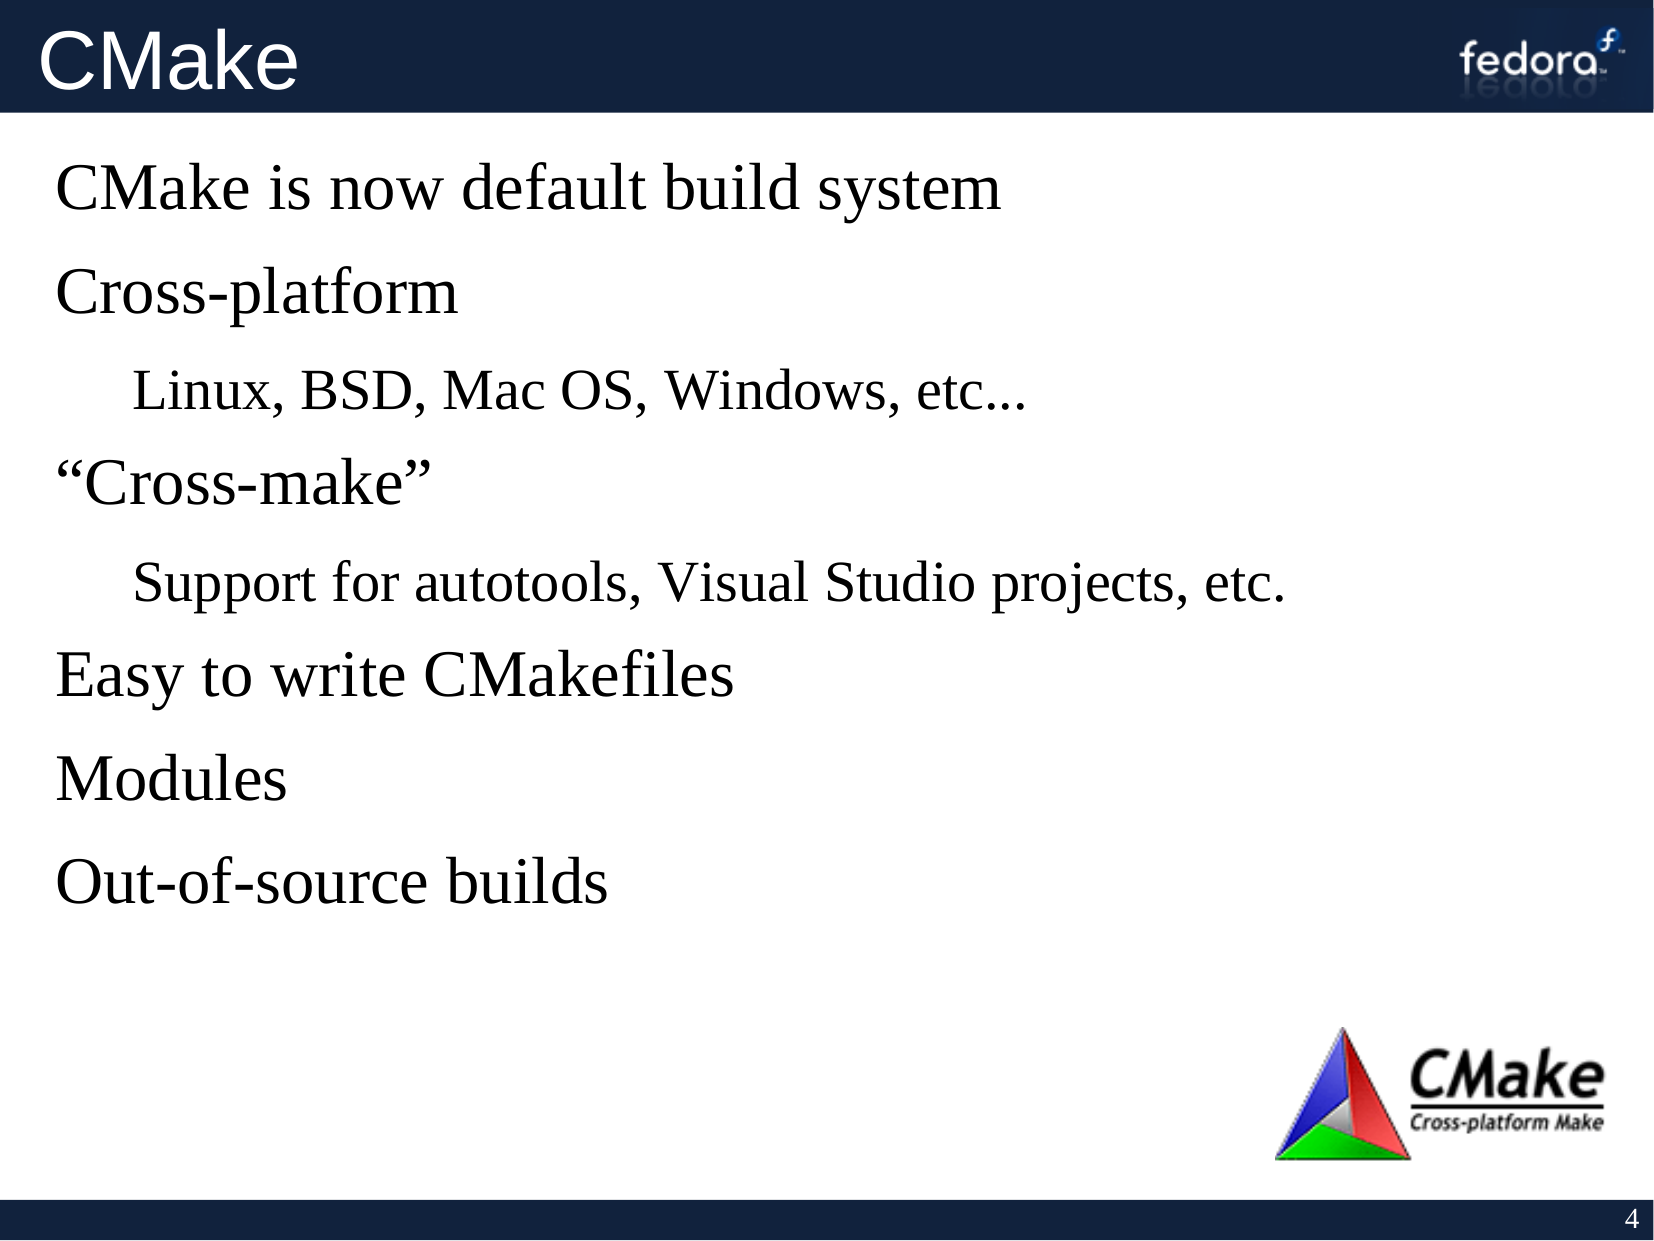

# CMake
CMake is now default build system
Cross-platform
Linux, BSD, Mac OS, Windows, etc...
“Cross-make”
Support for autotools, Visual Studio projects, etc.
Easy to write CMakefiles
Modules
Out-of-source builds